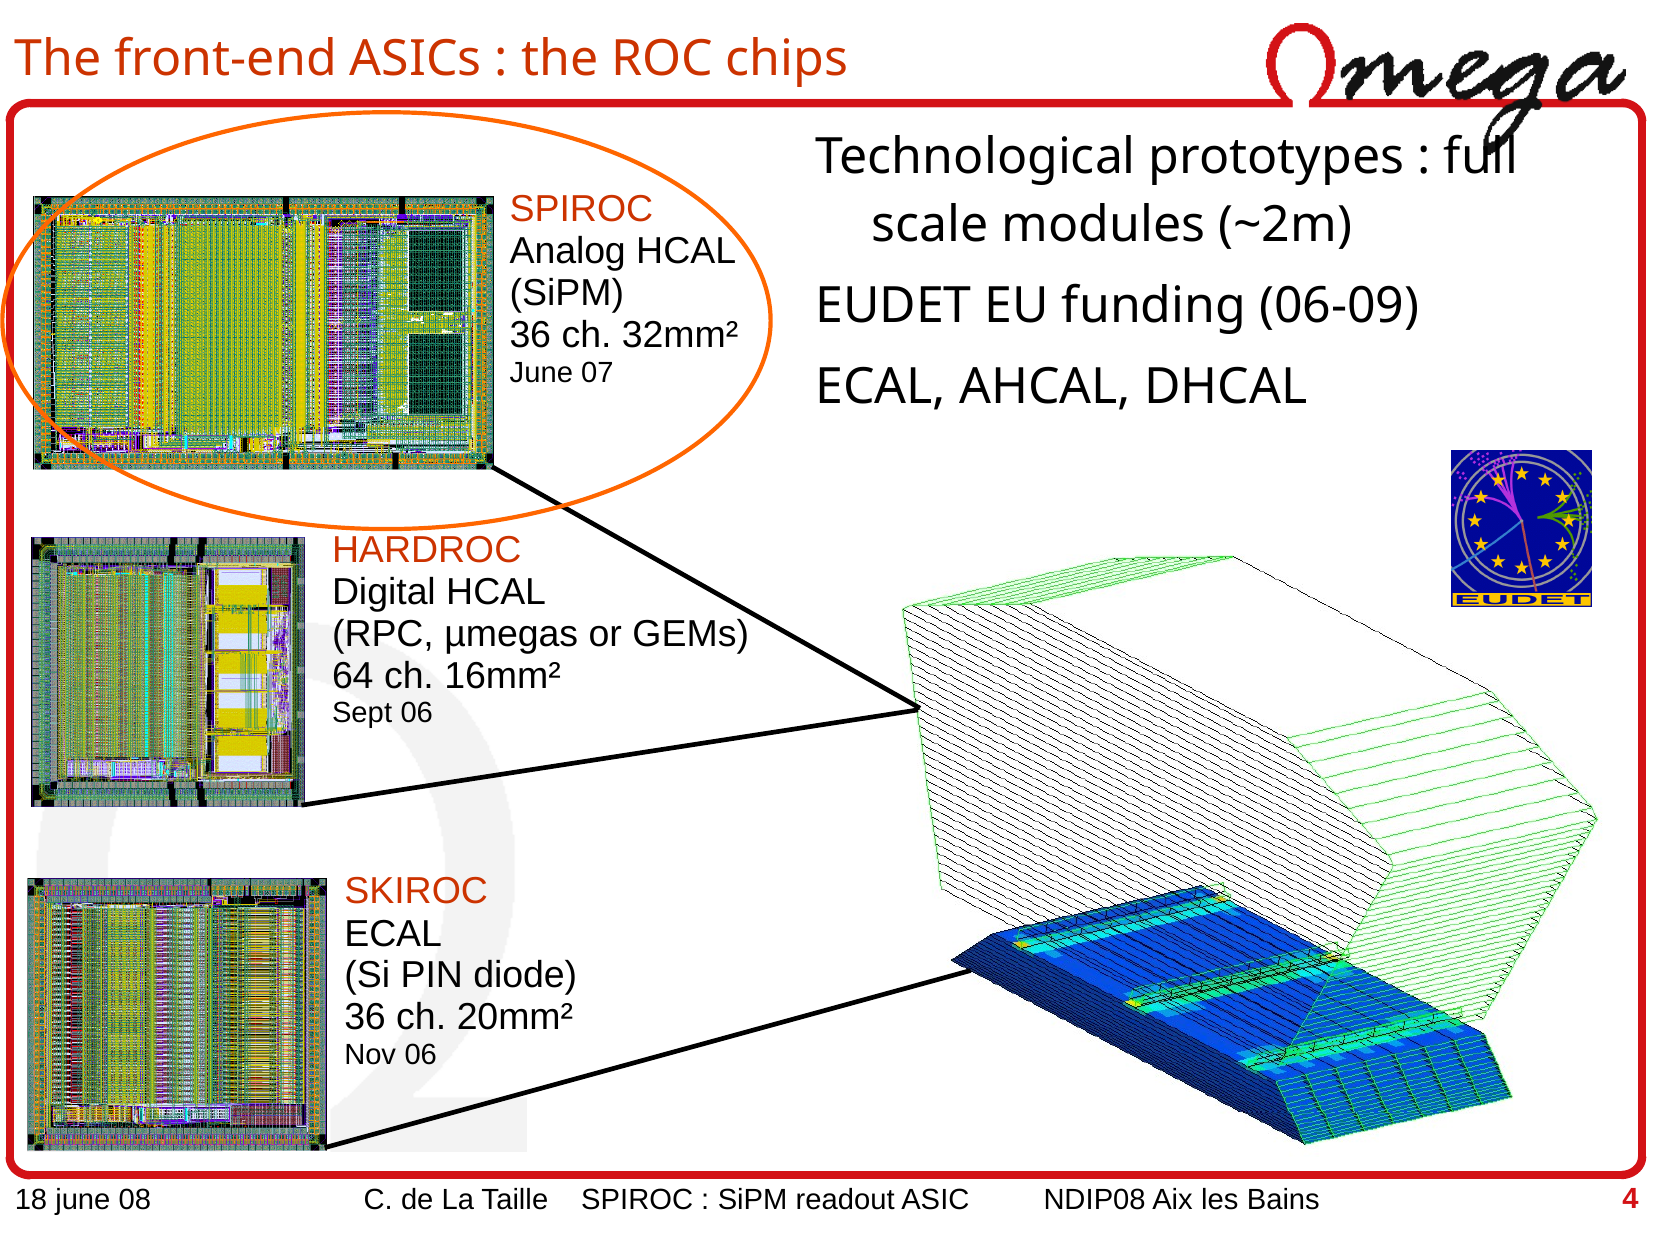

# The front-end ASICs : the ROC chips
Technological prototypes : full scale modules (~2m)
EUDET EU funding (06-09)
ECAL, AHCAL, DHCAL
SPIROC
Analog HCAL
(SiPM)
36 ch. 32mm²
June 07
HARDROC
Digital HCAL
(RPC, µmegas or GEMs)
64 ch. 16mm²
Sept 06
SKIROC
ECAL
(Si PIN diode)
36 ch. 20mm²
Nov 06
4
18 june 08
C. de La Taille SPIROC : SiPM readout ASIC NDIP08 Aix les Bains